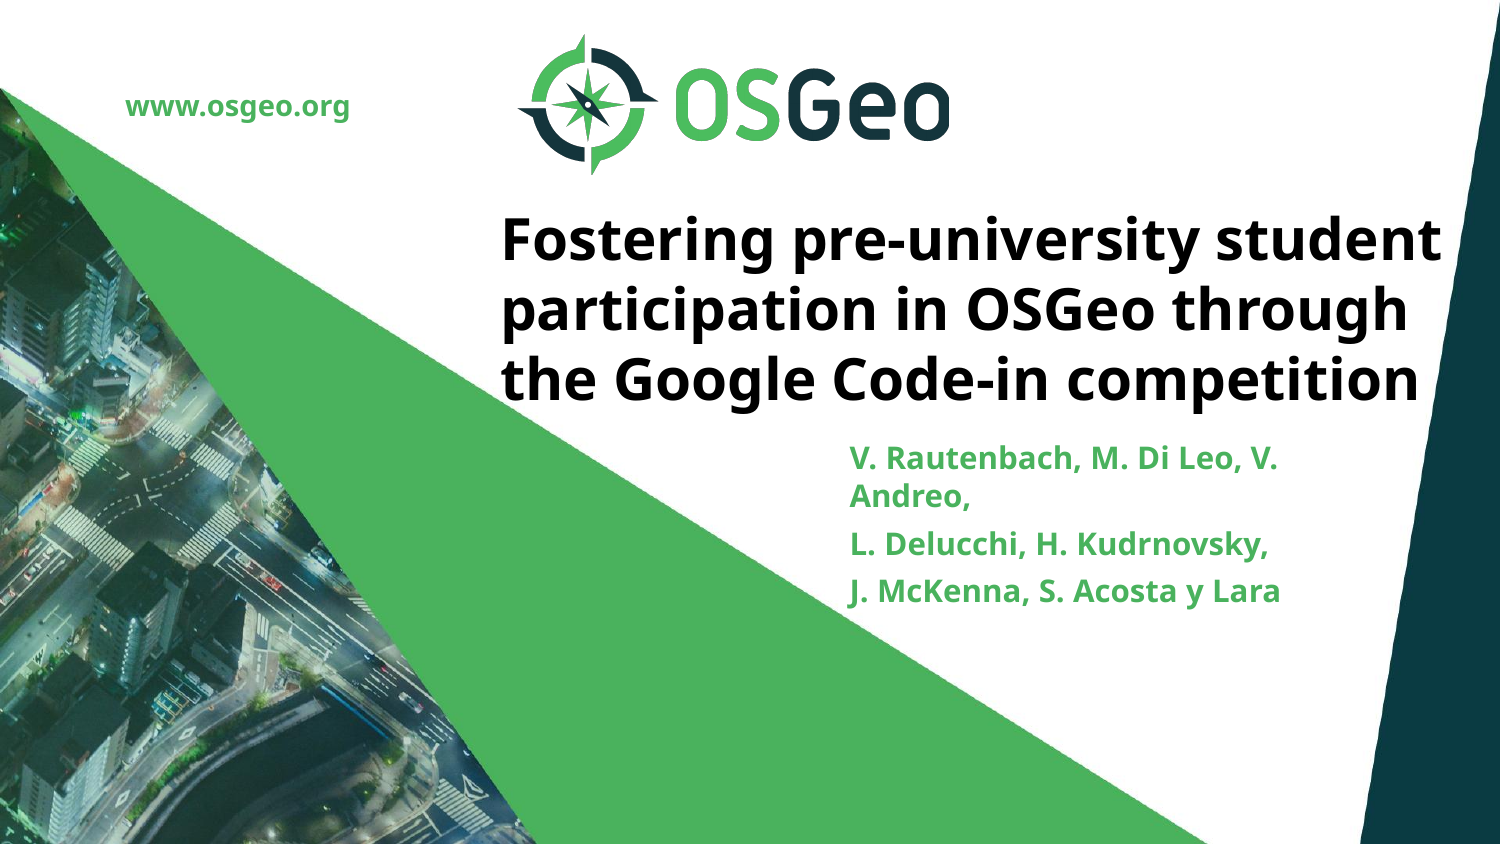

www.osgeo.org
Fostering pre-university student participation in OSGeo through the Google Code-in competition
V. Rautenbach, M. Di Leo, V. Andreo,
L. Delucchi, H. Kudrnovsky,
J. McKenna, S. Acosta y Lara